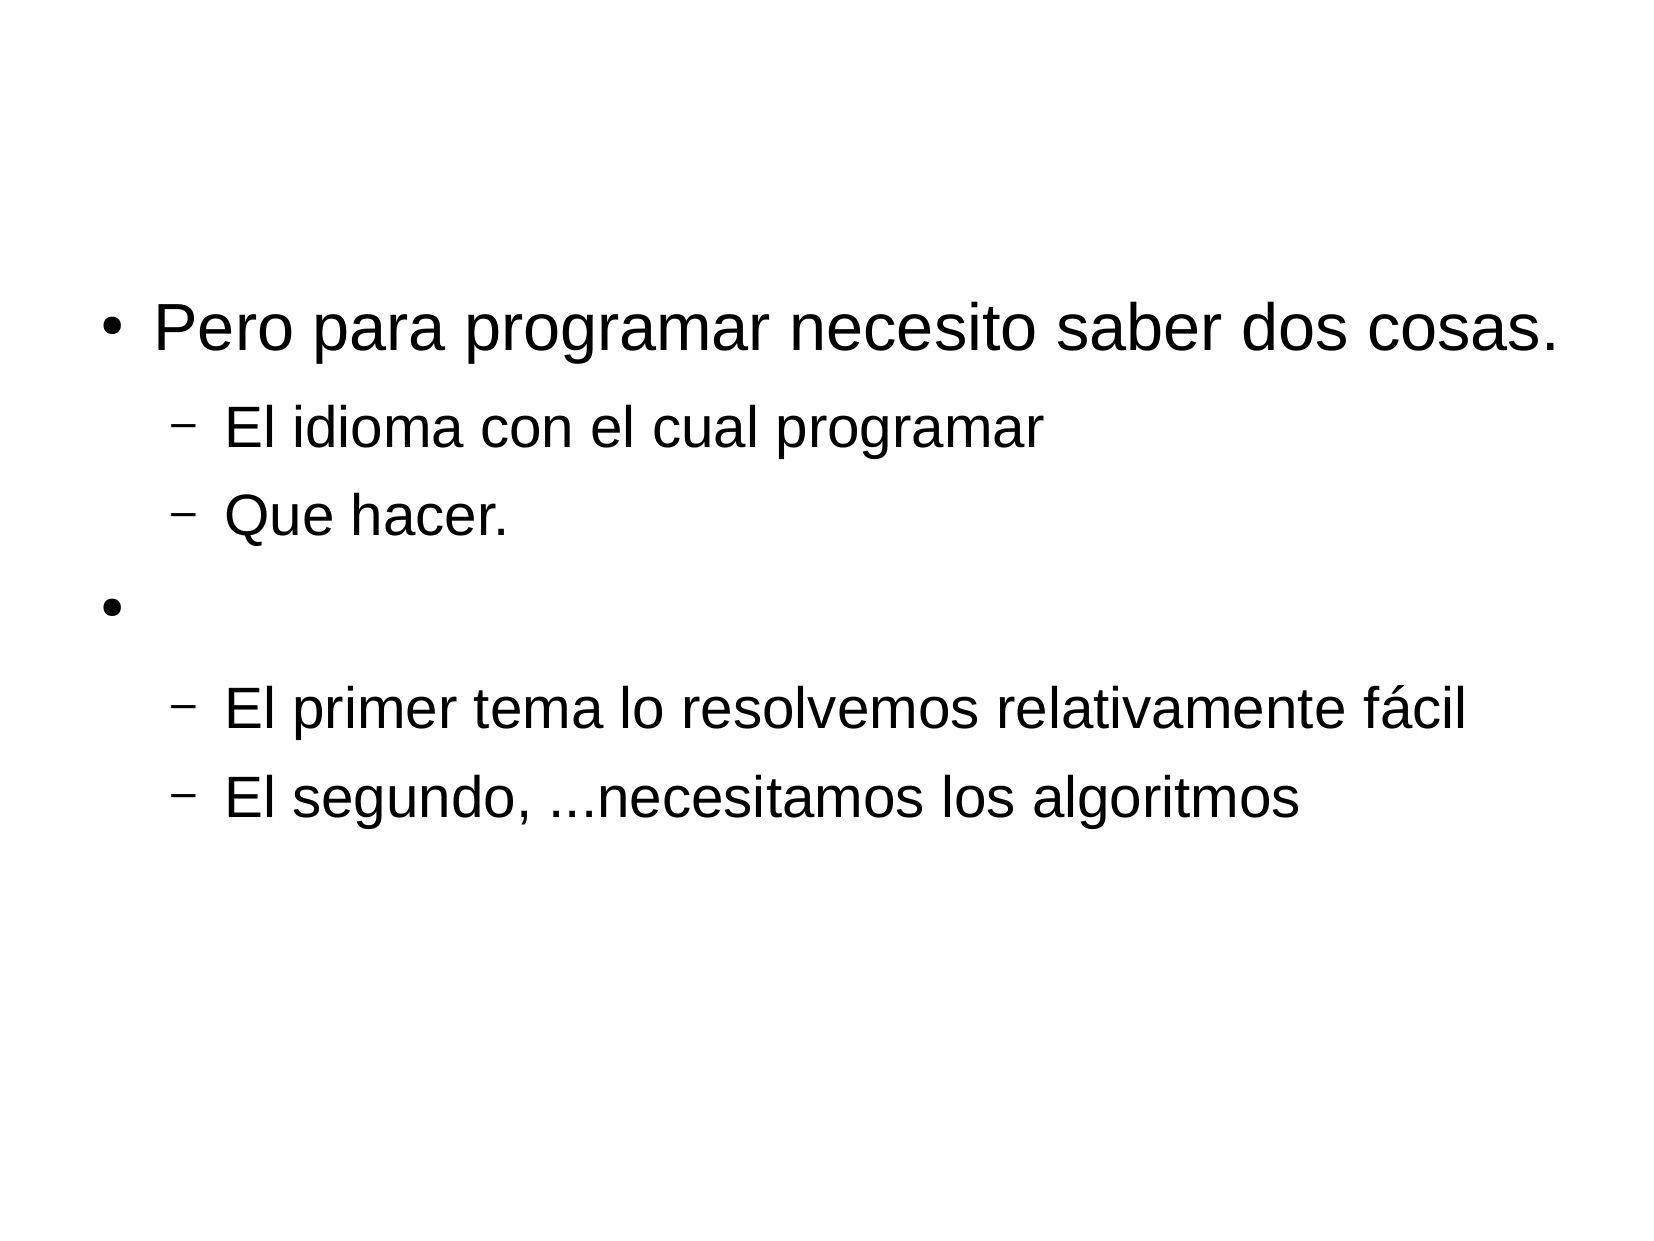

#
Pero para programar necesito saber dos cosas.
El idioma con el cual programar
Que hacer.
El primer tema lo resolvemos relativamente fácil
El segundo, ...necesitamos los algoritmos